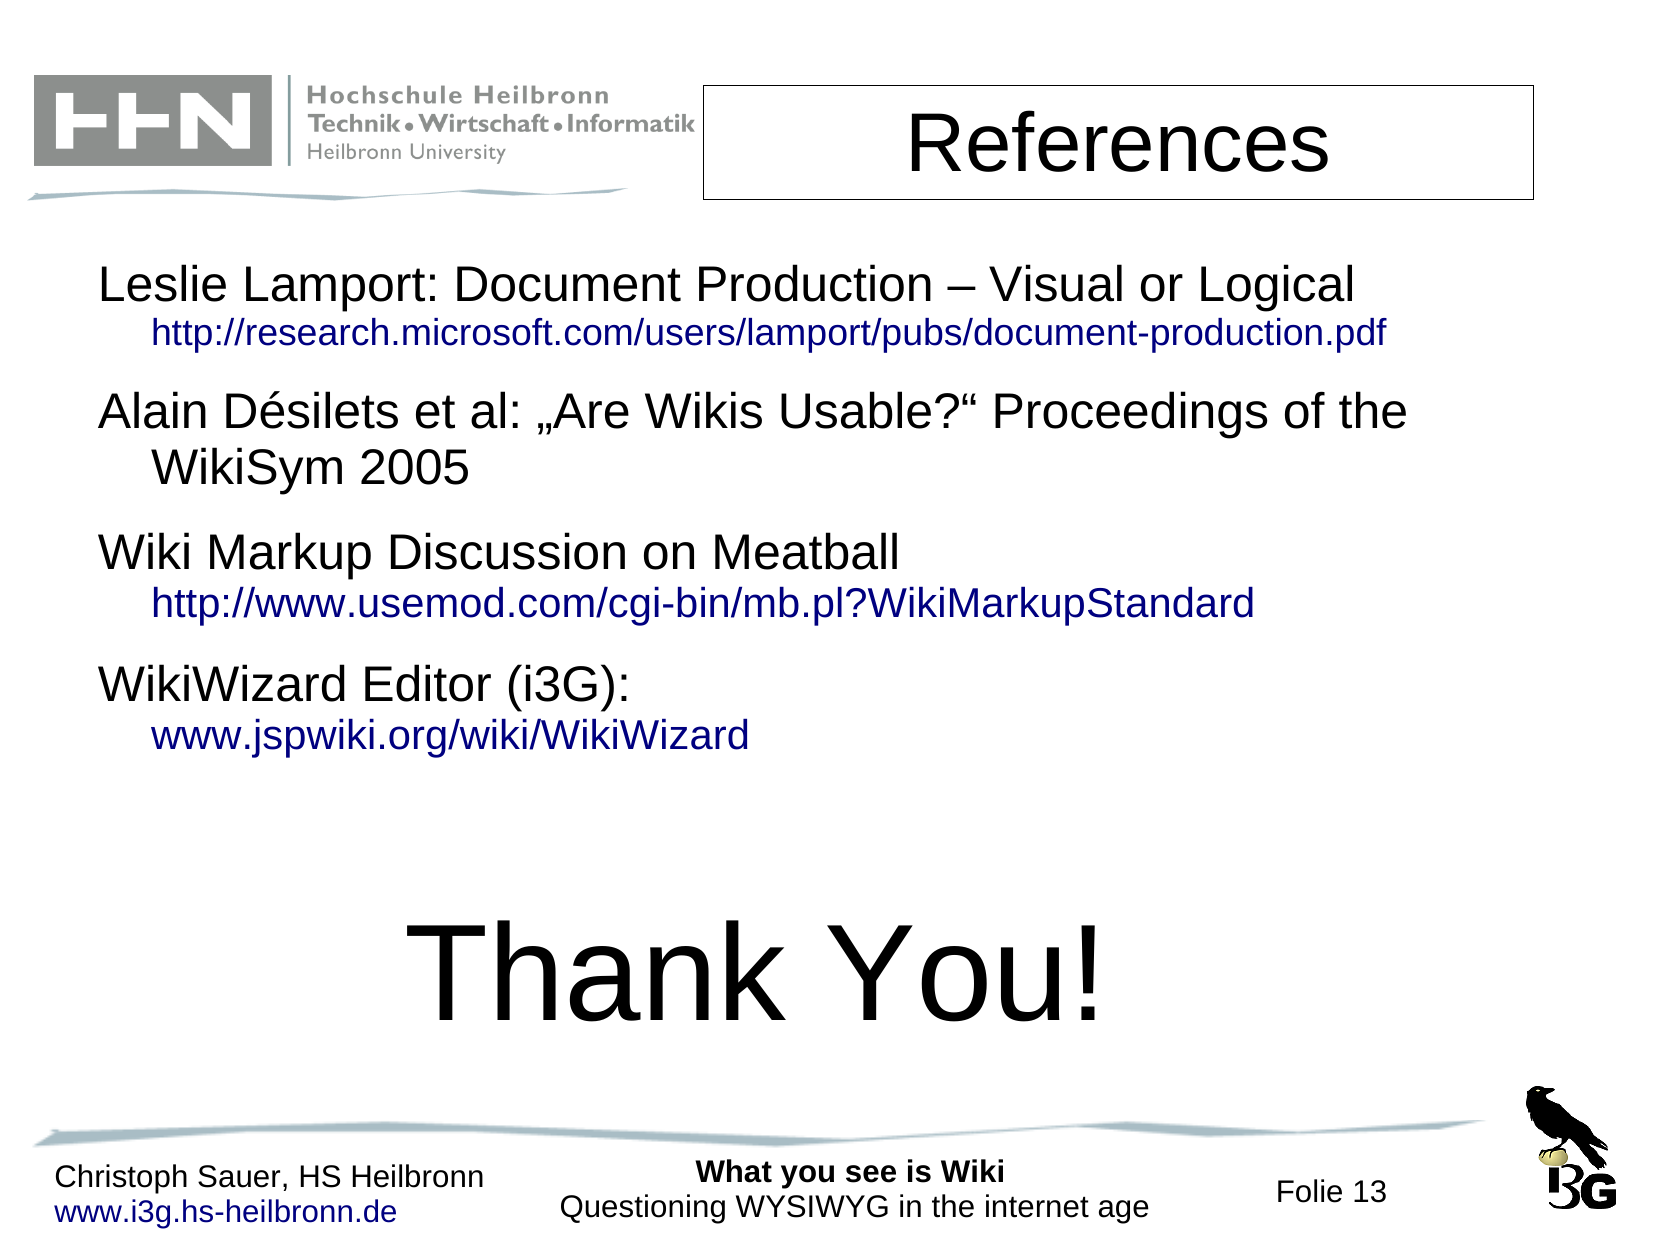

# References
Leslie Lamport: Document Production – Visual or Logical
http://research.microsoft.com/users/lamport/pubs/document-production.pdf
Alain Désilets et al: „Are Wikis Usable?“ Proceedings of the WikiSym 2005
Wiki Markup Discussion on Meatballhttp://www.usemod.com/cgi-bin/mb.pl?WikiMarkupStandard
WikiWizard Editor (i3G):
www.jspwiki.org/wiki/WikiWizard
Thank You!